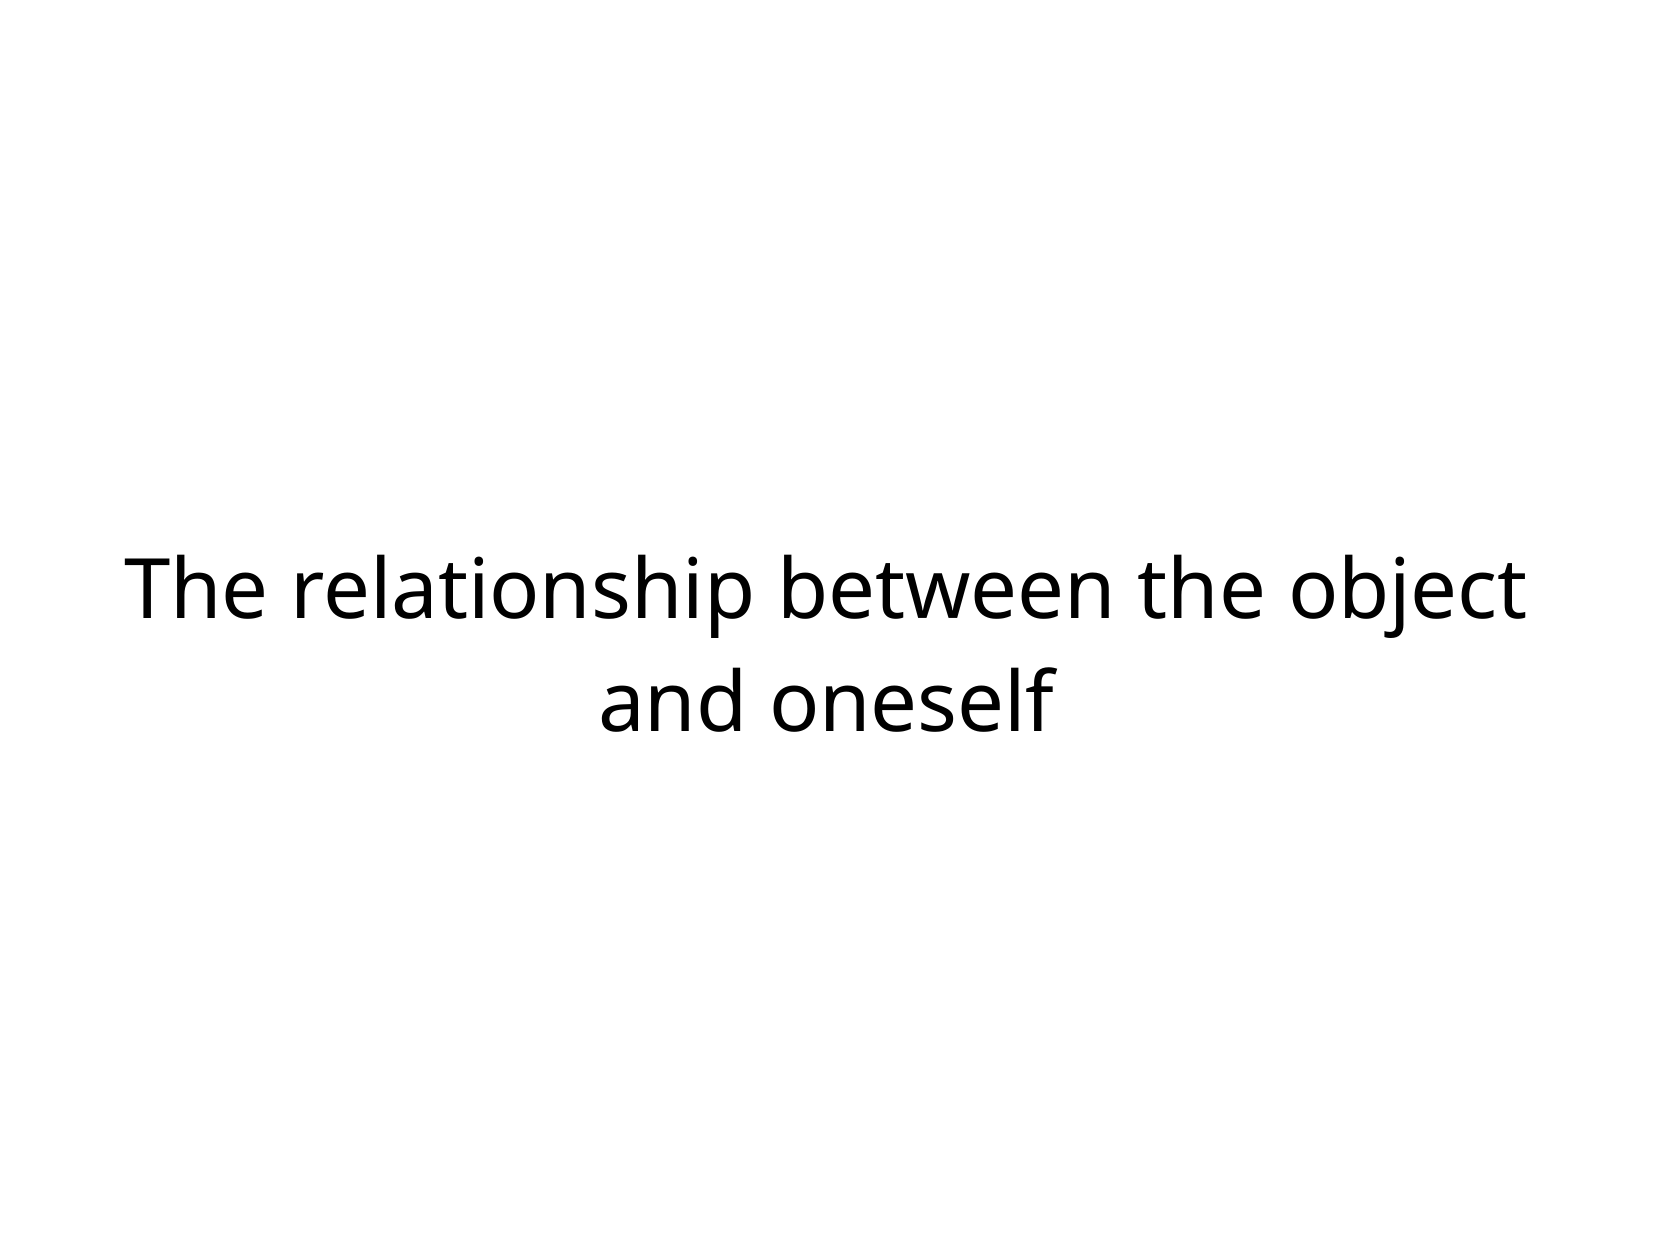

# The relationship between the object and oneself